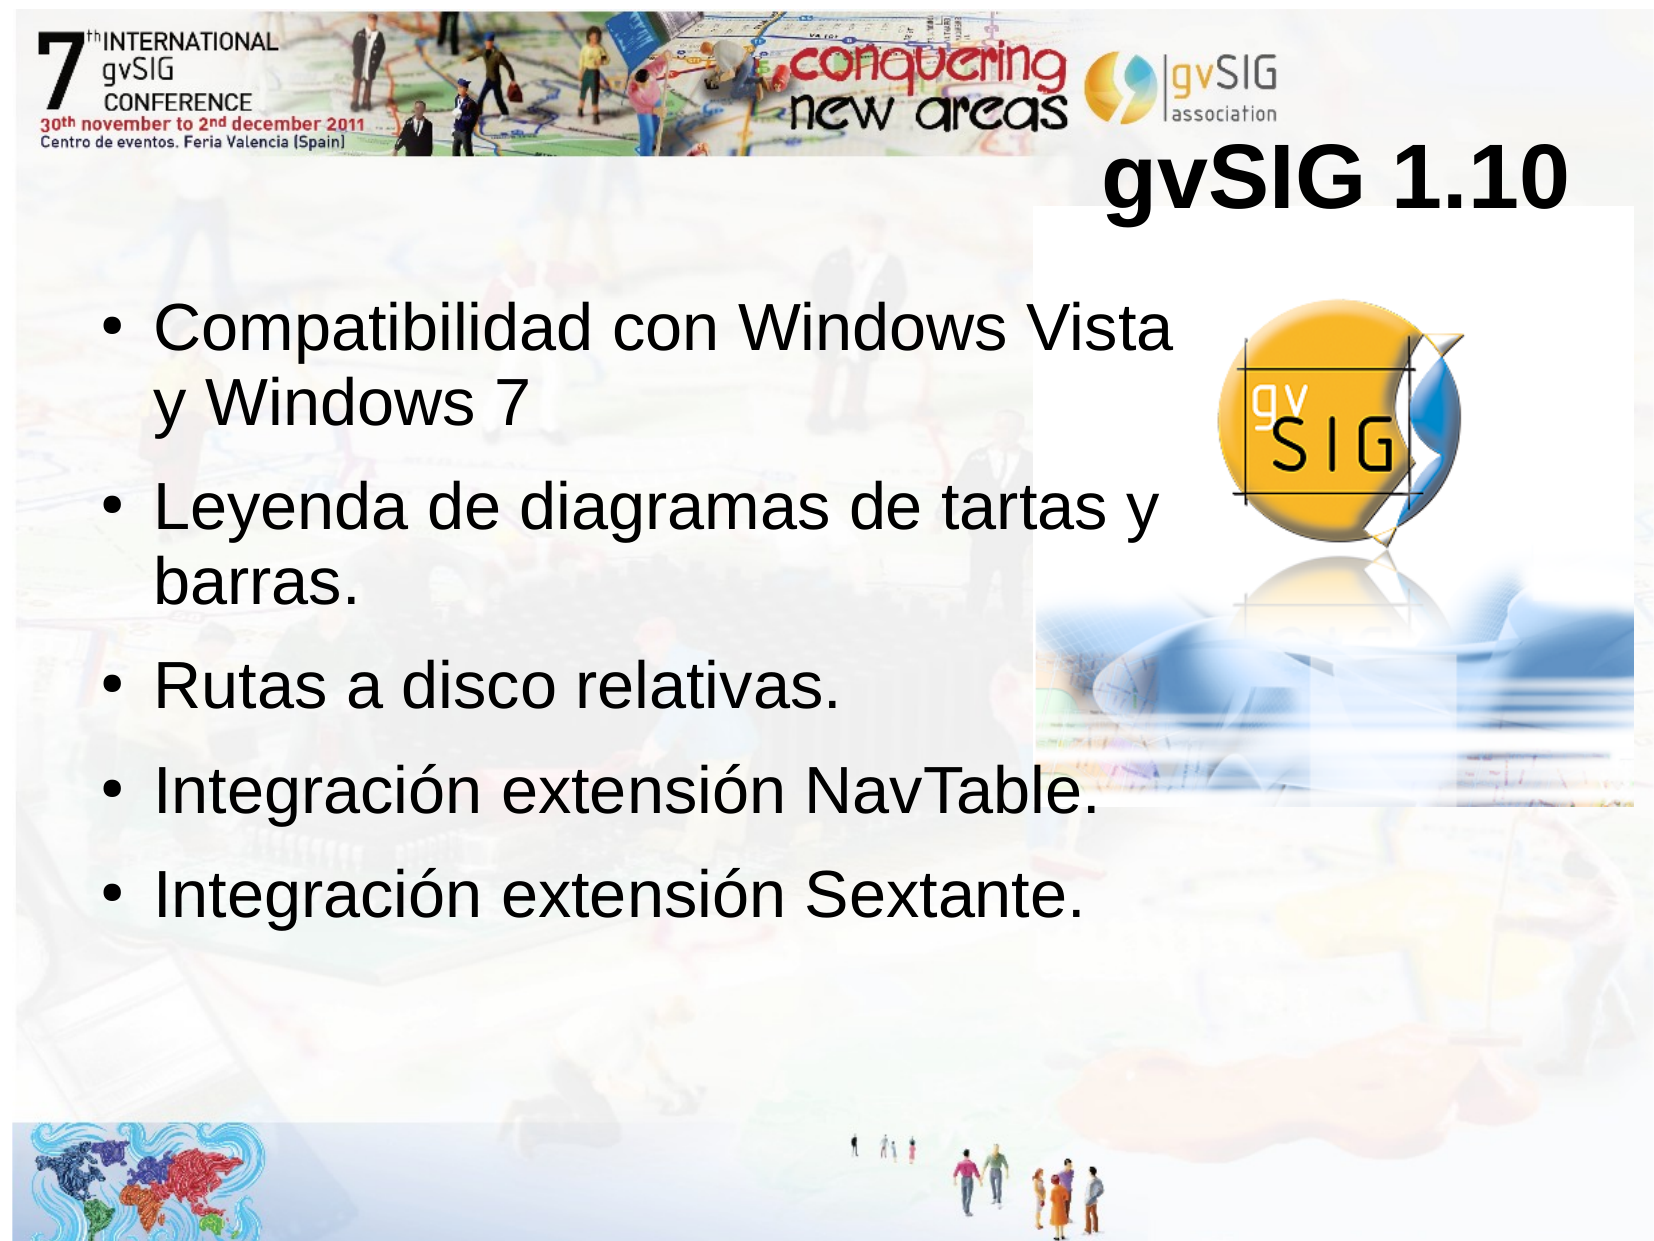

# gvSIG 1.10
Compatibilidad con Windows Vista y Windows 7
Leyenda de diagramas de tartas y barras.
Rutas a disco relativas.
Integración extensión NavTable.
Integración extensión Sextante.